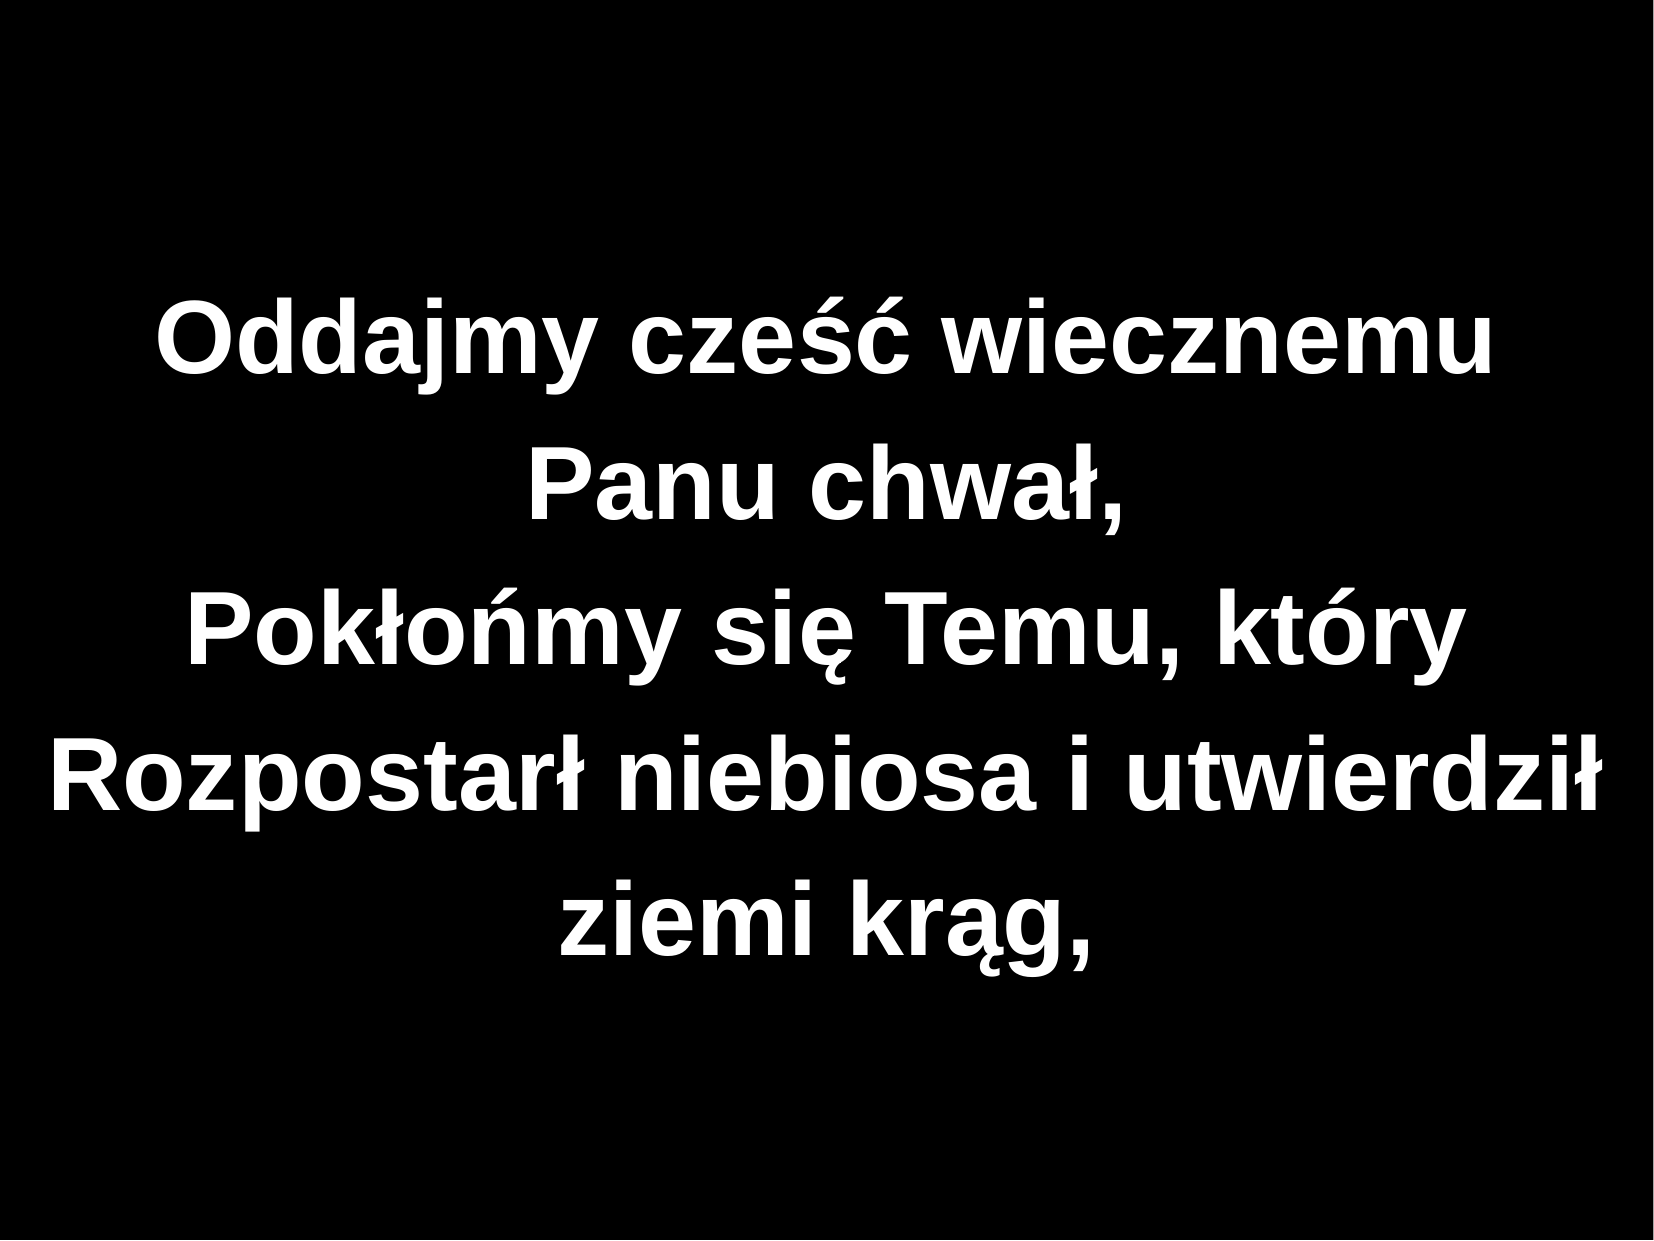

# Oddajmy cześć wiecznemu
Panu chwał,
Pokłońmy się Temu, który
Rozpostarł niebiosa i utwierdził ziemi krąg,